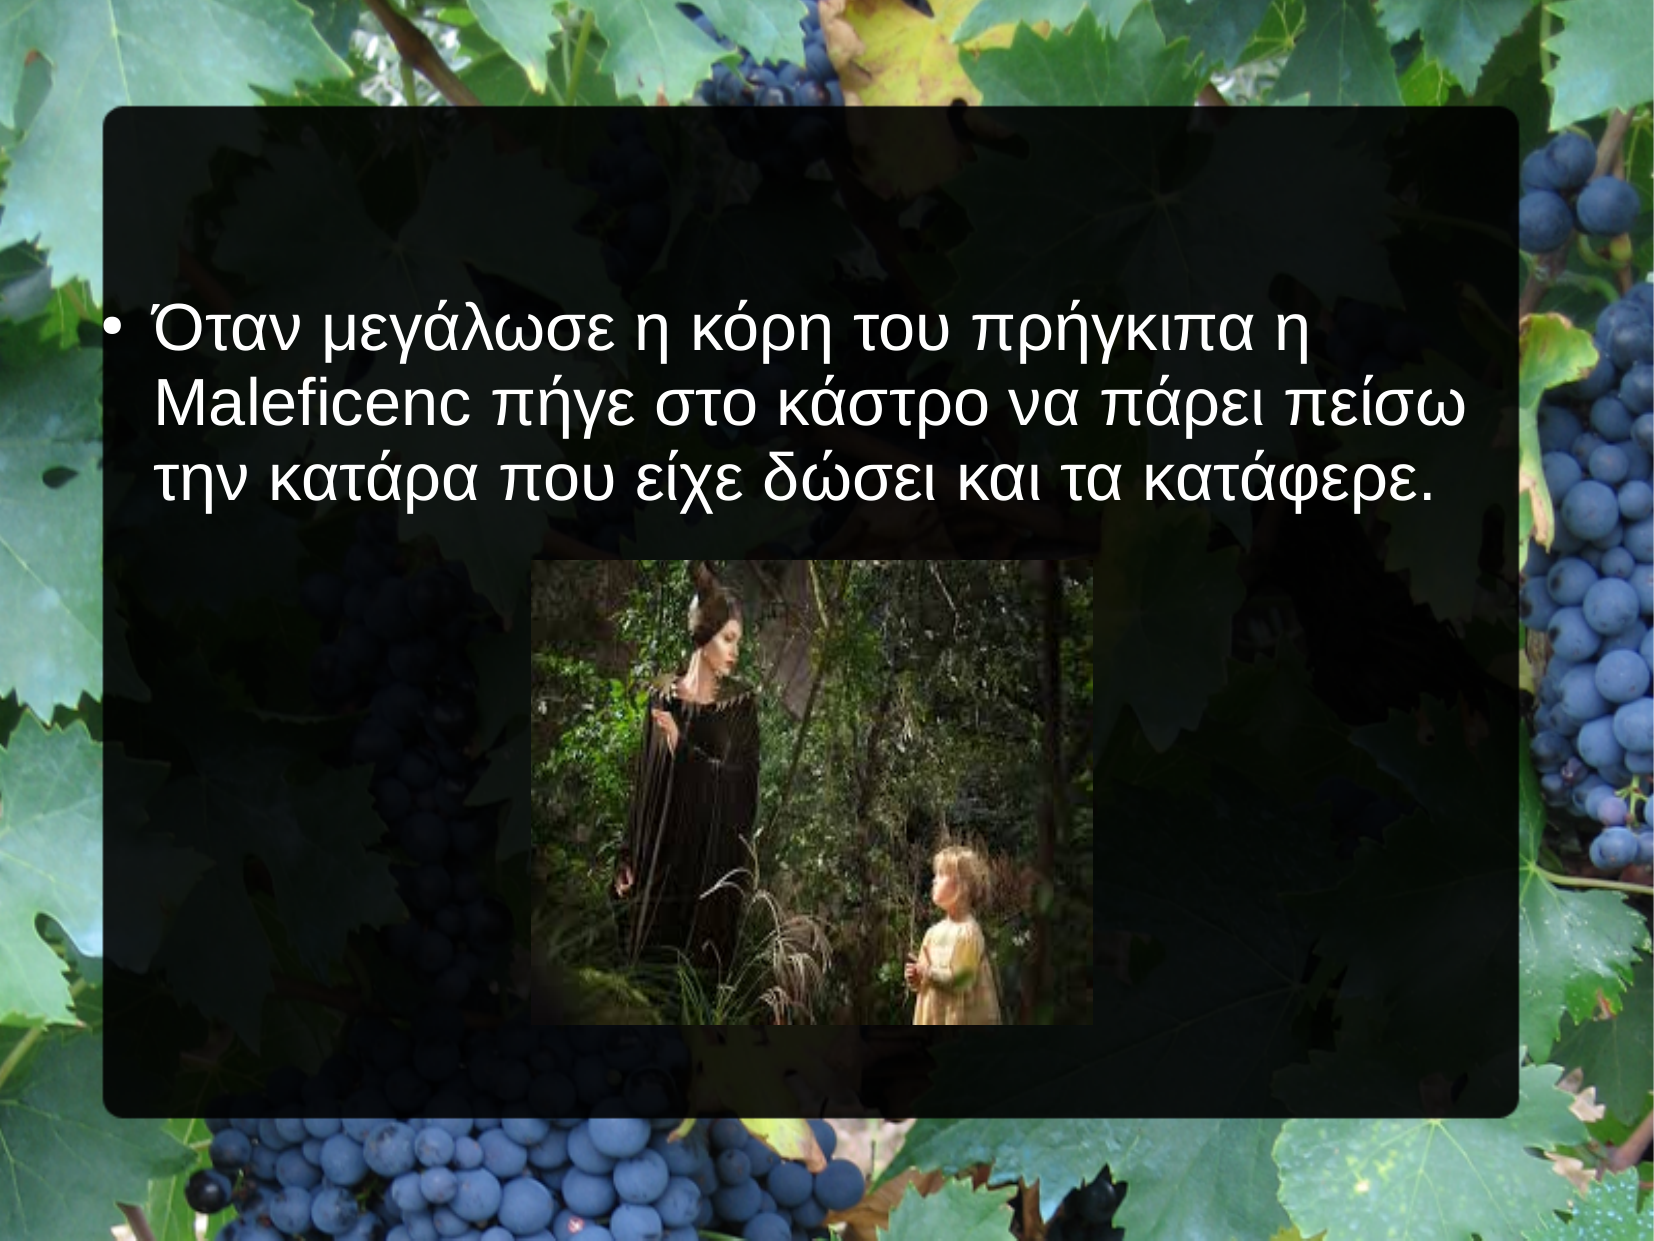

#
Όταν μεγάλωσε η κόρη του πρήγκιπα η Maleficenc πήγε στο κάστρο να πάρει πείσω την κατάρα που είχε δώσει και τα κατάφερε.